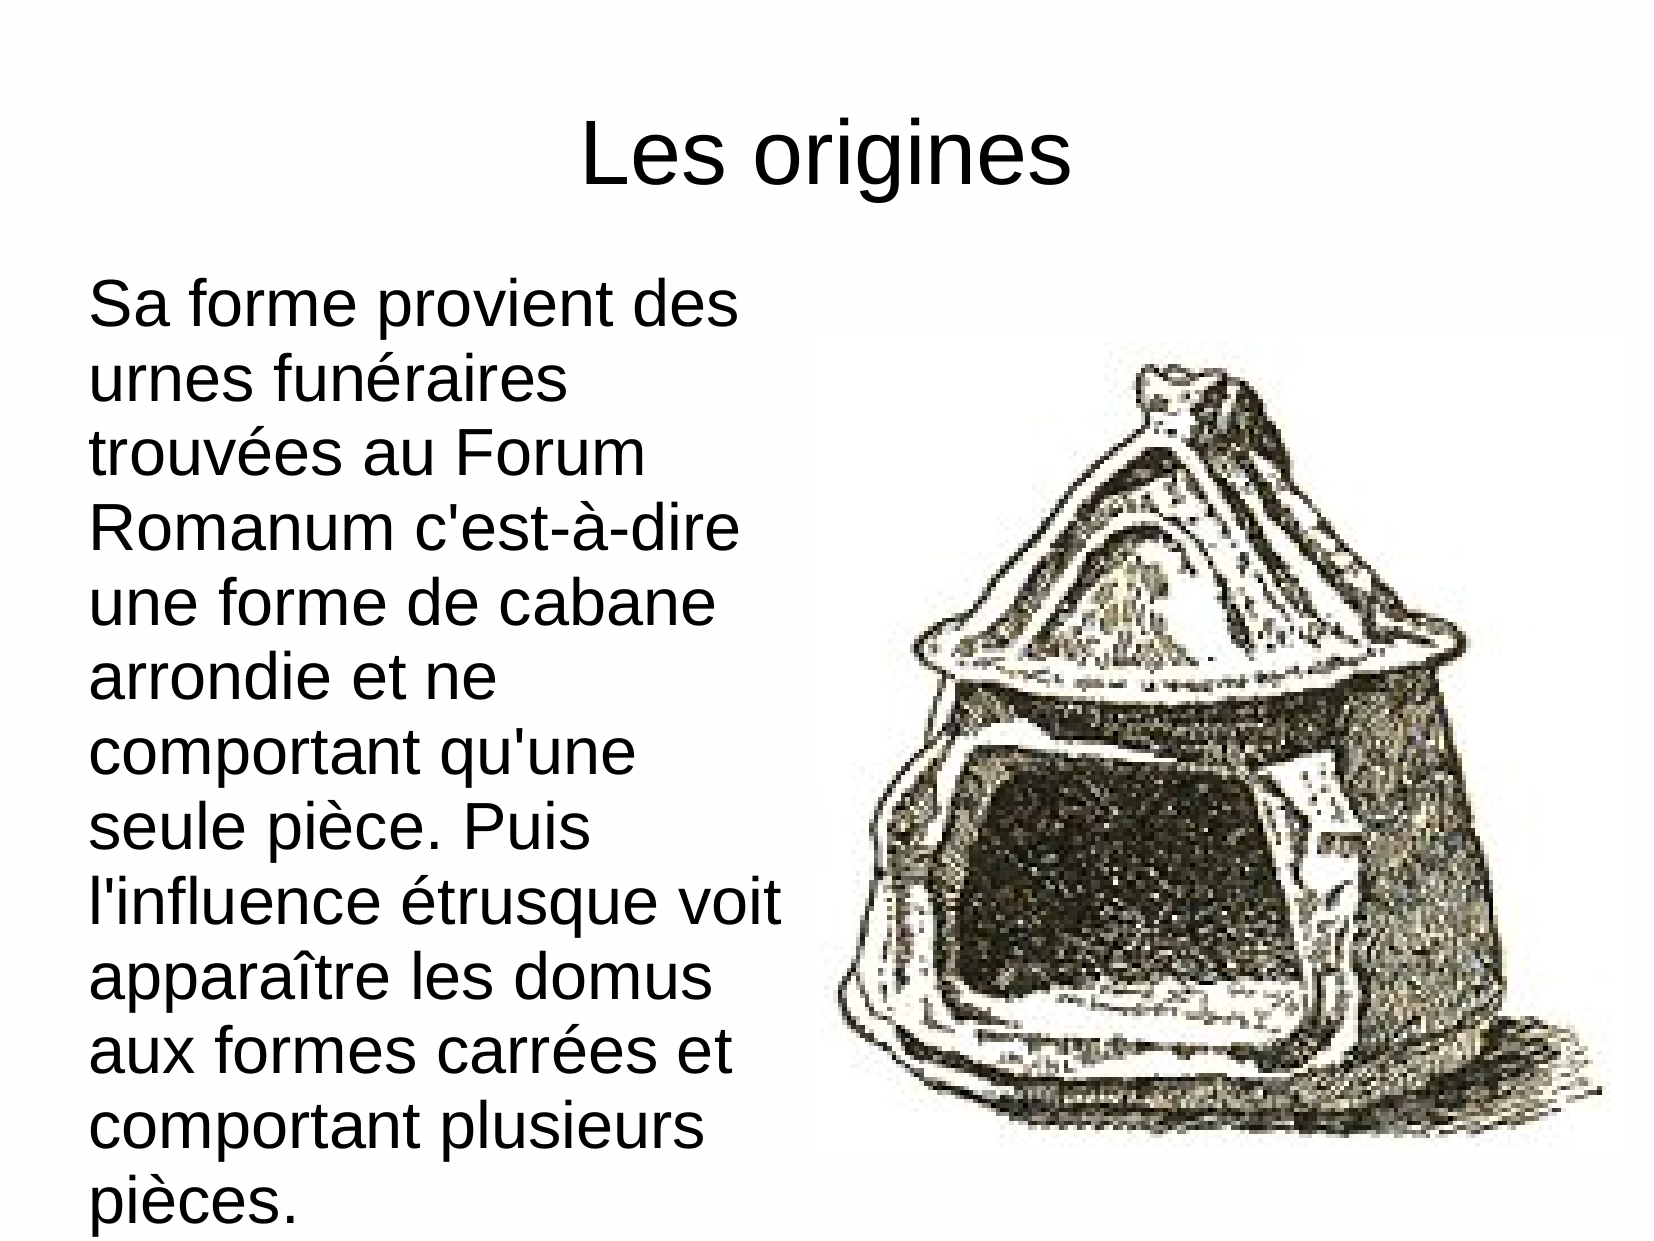

# Les origines
Sa forme provient des urnes funéraires trouvées au Forum Romanum c'est-à-dire une forme de cabane arrondie et ne comportant qu'une seule pièce. Puis l'influence étrusque voit apparaître les domus aux formes carrées et comportant plusieurs pièces.